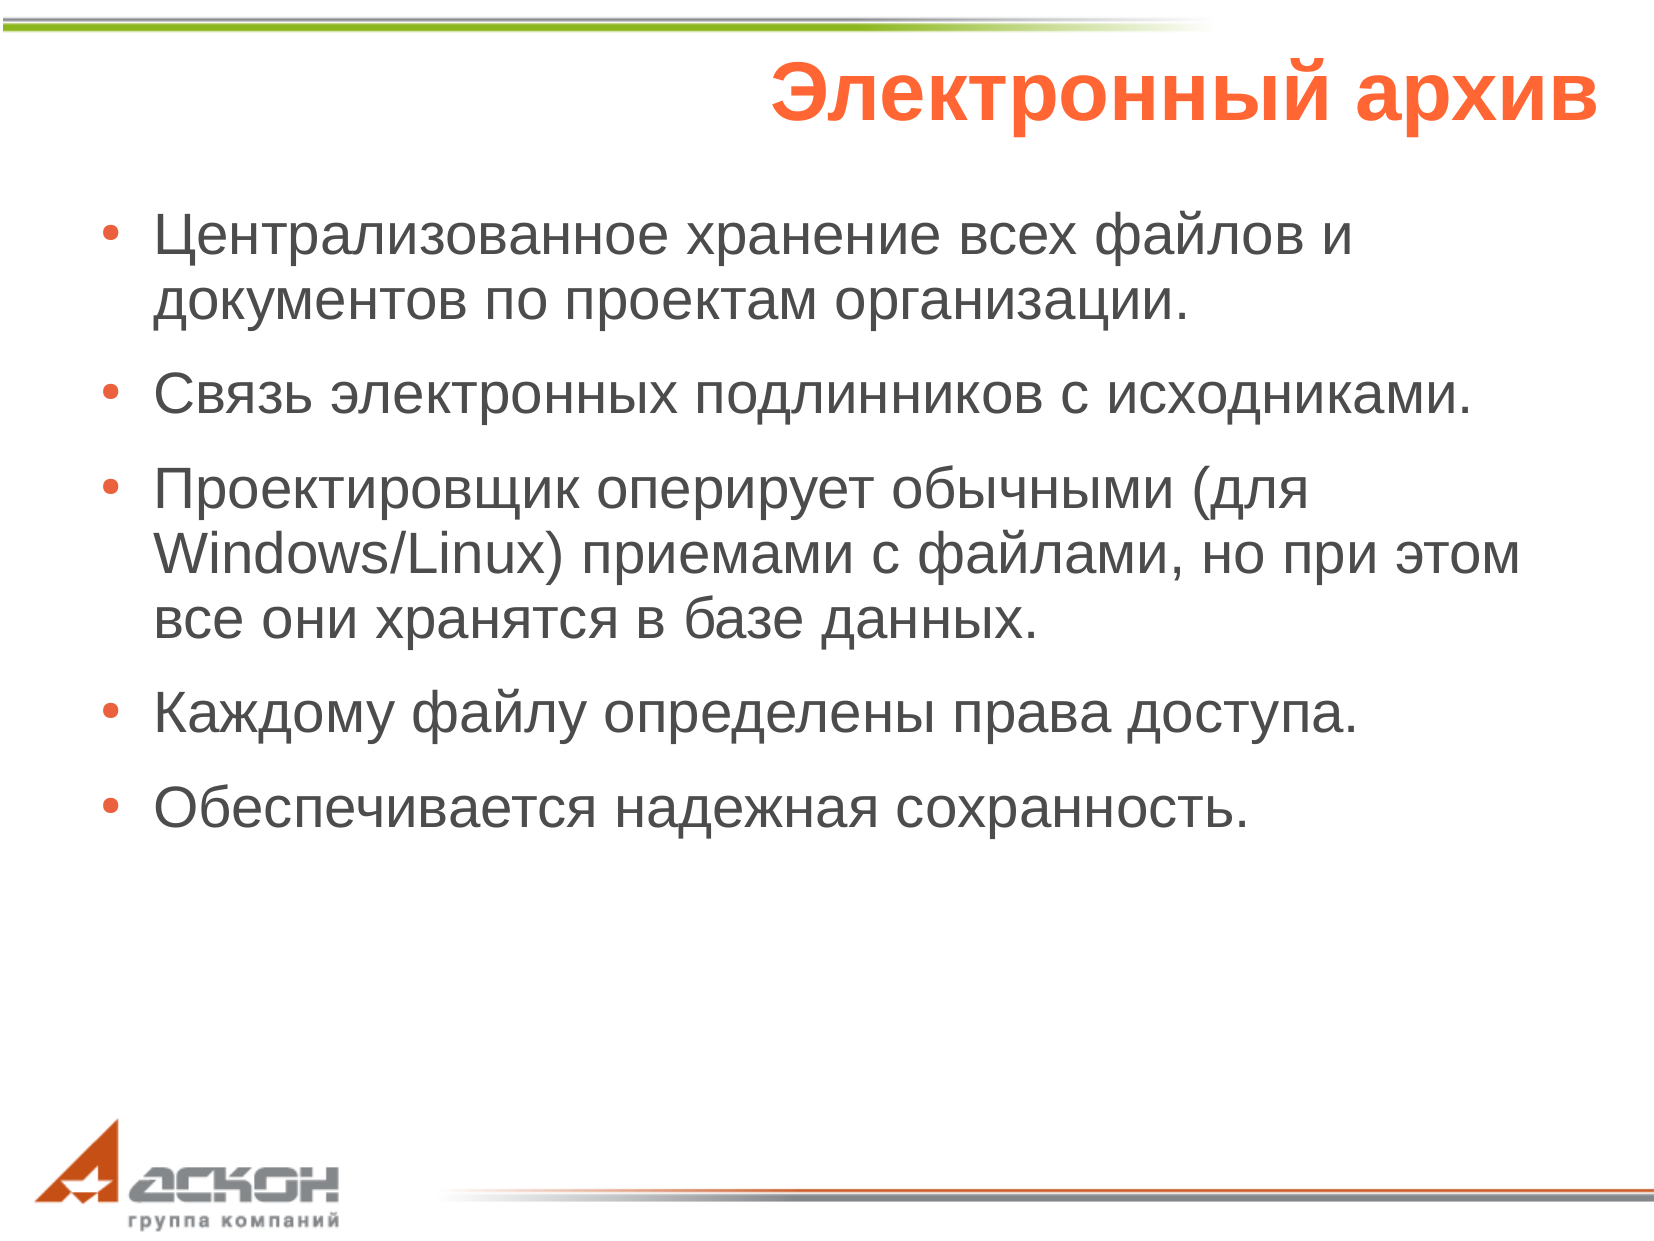

Электронный архив
# Централизованное хранение всех файлов и документов по проектам организации.
Связь электронных подлинников с исходниками.
Проектировщик оперирует обычными (для Windows/Linux) приемами с файлами, но при этом все они хранятся в базе данных.
Каждому файлу определены права доступа.
Обеспечивается надежная сохранность.